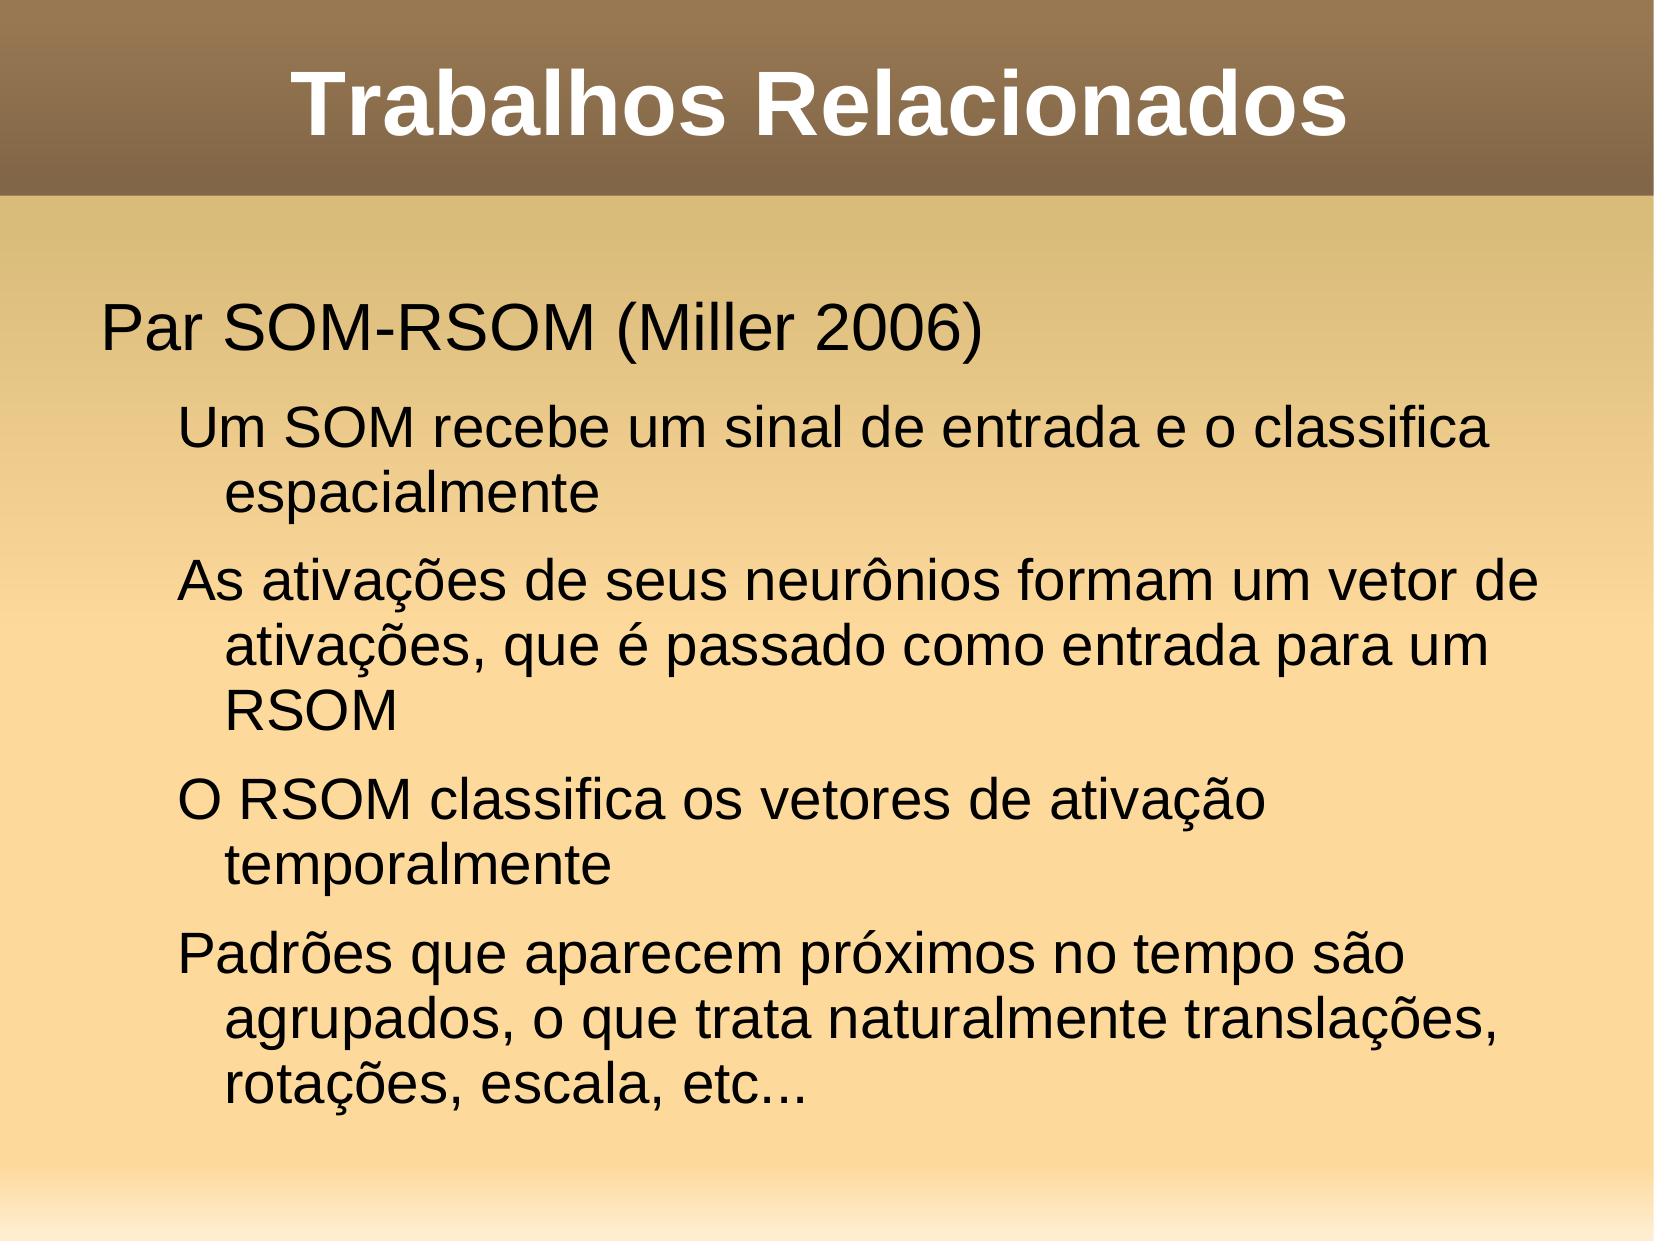

# Trabalhos Relacionados
Par SOM-RSOM (Miller 2006)
Um SOM recebe um sinal de entrada e o classifica espacialmente
As ativações de seus neurônios formam um vetor de ativações, que é passado como entrada para um RSOM
O RSOM classifica os vetores de ativação temporalmente
Padrões que aparecem próximos no tempo são agrupados, o que trata naturalmente translações, rotações, escala, etc...